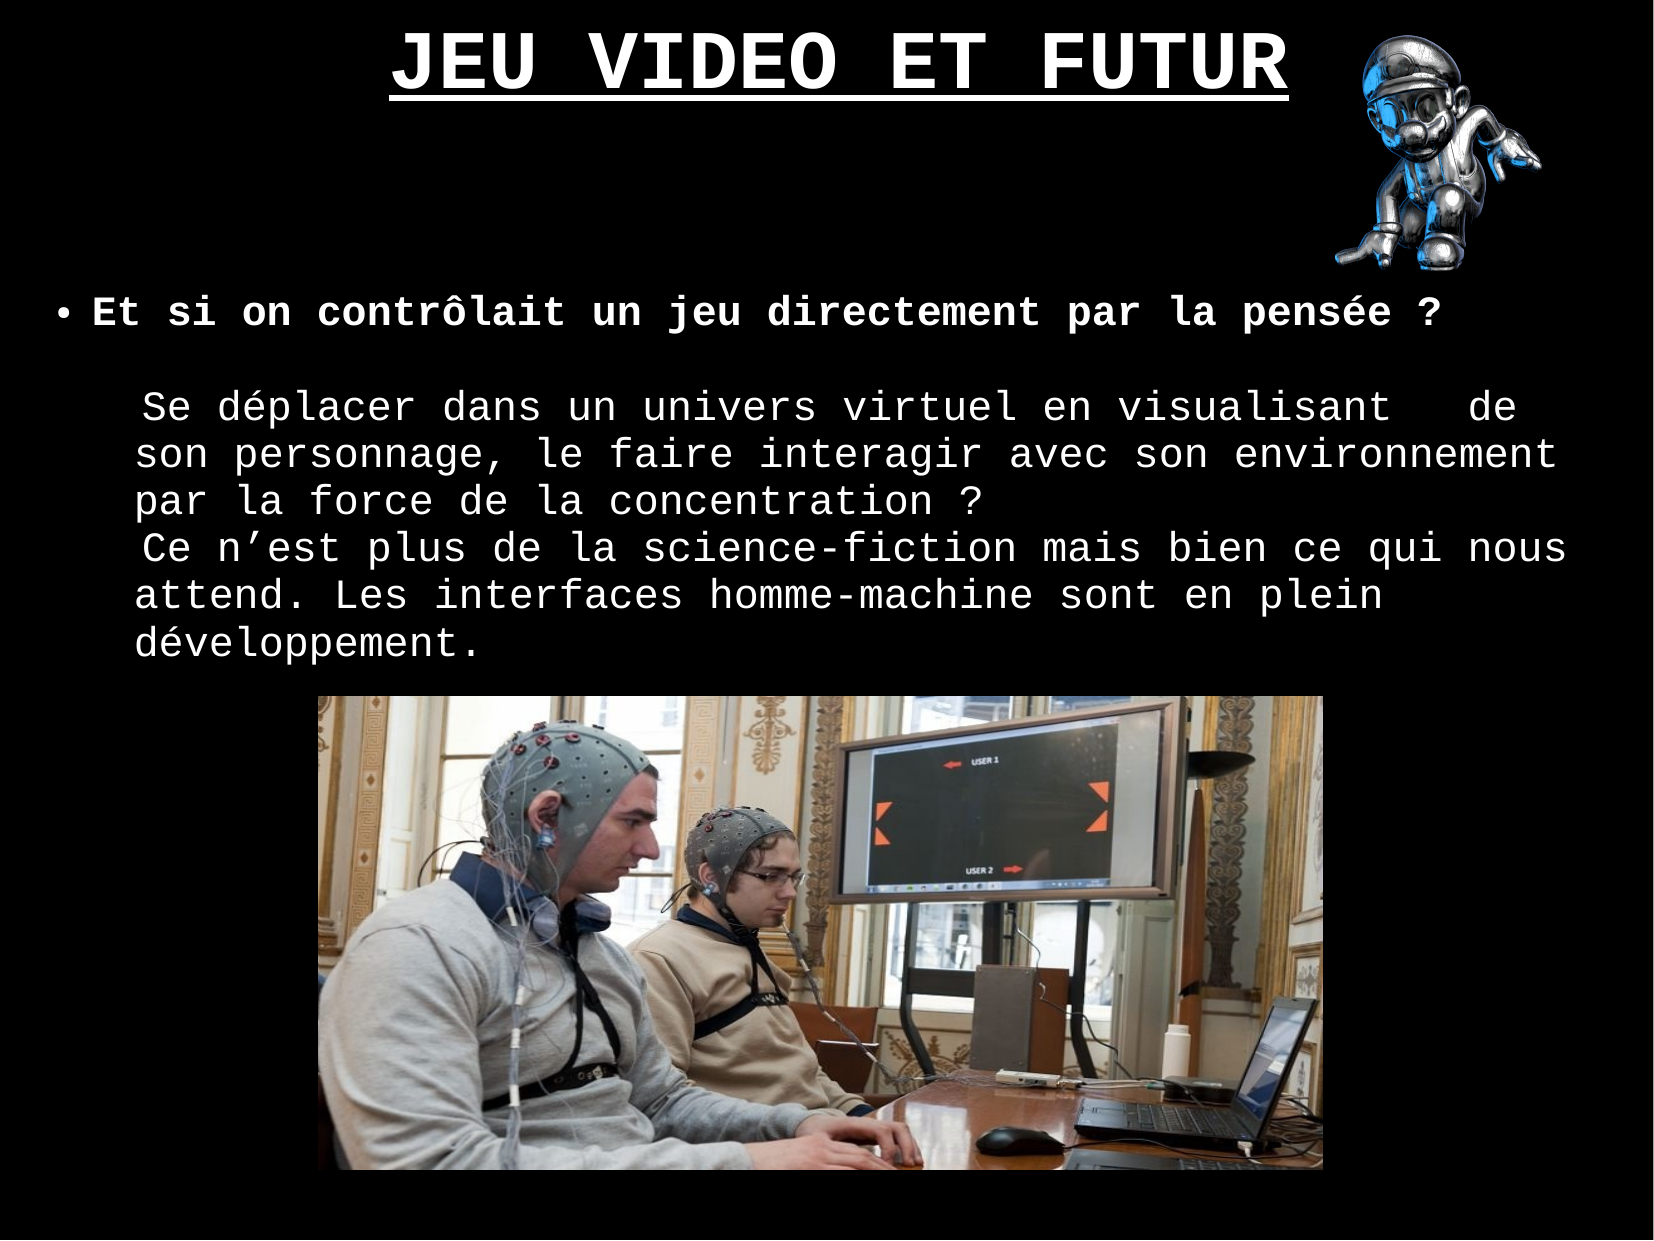

JEU VIDEO ET FUTUR
Et si on contrôlait un jeu directement par la pensée ?
 Se déplacer dans un univers virtuel en visualisant de son personnage, le faire interagir avec son environnement par la force de la concentration ?
 Ce n’est plus de la science-fiction mais bien ce qui nous attend. Les interfaces homme-machine sont en plein développement.